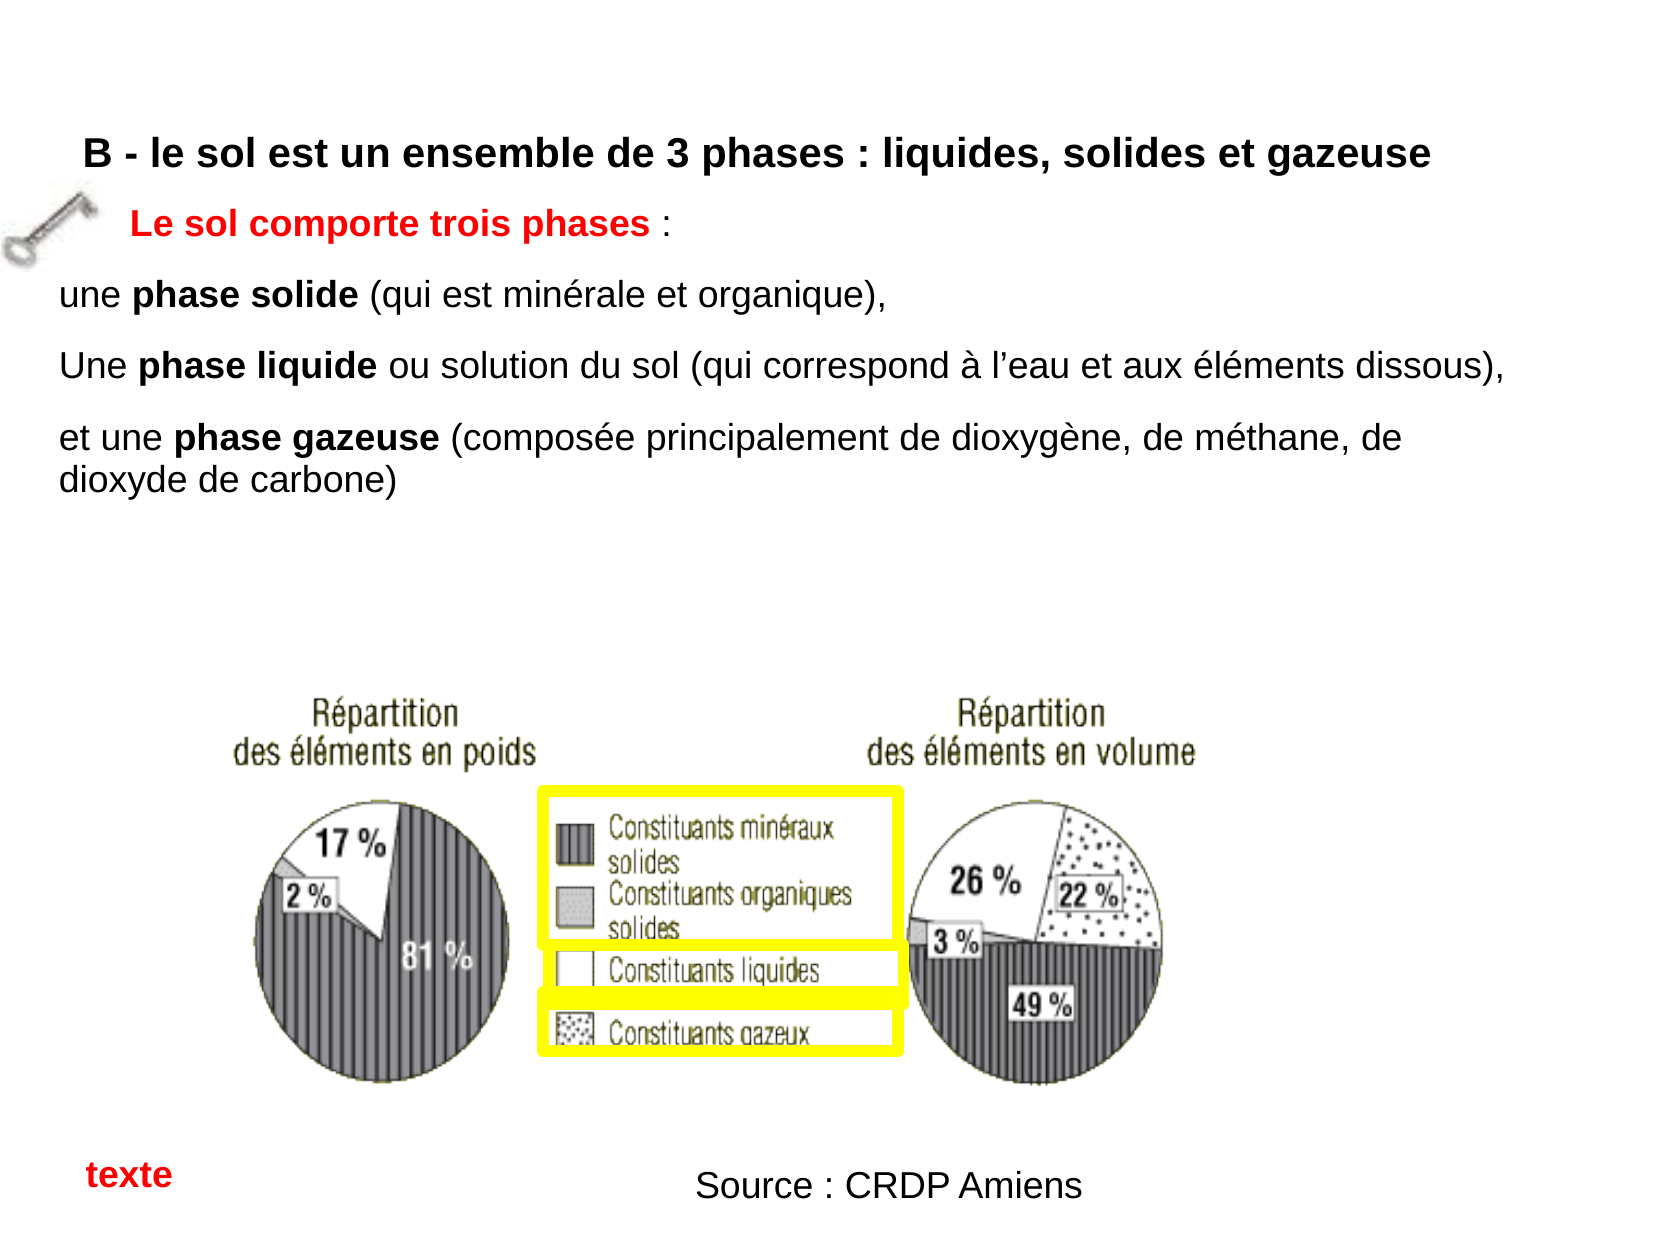

# B - le sol est un ensemble de 3 phases : liquides, solides et gazeuse
Le sol comporte trois phases :
une phase solide (qui est minérale et organique),
Une phase liquide ou solution du sol (qui correspond à l’eau et aux éléments dissous),
et une phase gazeuse (composée principalement de dioxygène, de méthane, de dioxyde de carbone)
texte
Source : CRDP Amiens